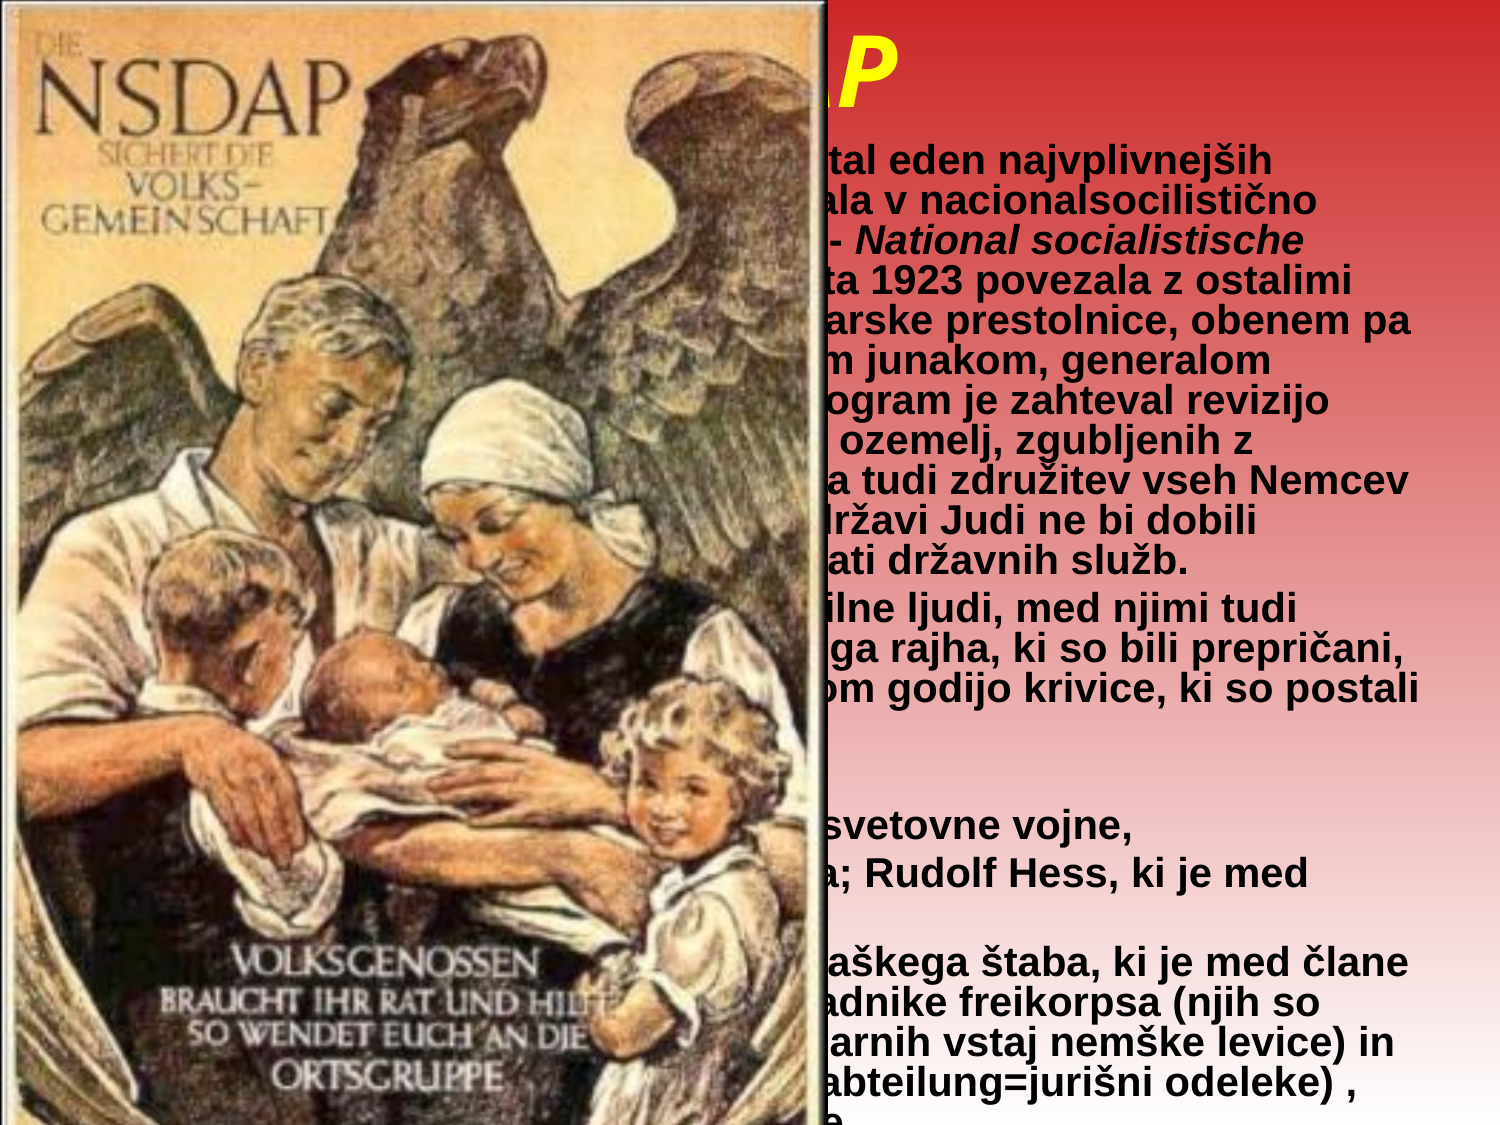

NSDAP
# Organizacija, v kateri je Hitler postal eden najvplivnejših članov, se je leta 1920 preimenovala v nacionalsocilistično nemško delavsko partijo (NSDAP - National socialistische Deutsche Arbeitpartie) in se do leta 1923 povezala z ostalimi štirimi domoljubnimi zvezami bavarske prestolnice, obenem pa je imela stike z razočaranim vojnim junakom, generalom Erichom Ludendorffom. Njihov program je zahteval revizijo versajskega sporazuma in vrnitev ozemelj, zgubljenih z mirovnim sporazumom obenem pa tudi združitev vseh Nemcev v eni sami državi. V novi nemški državi Judi ne bi dobili državljanstva in ne bi smeli zasedati državnih služb.
 V Münchnu je Hitler spoznal številne ljudi, med njimi tudi poznejše prijatelje in tvorce Tretjega rajha, ki so bili prepričani, da se Nemčiji in njenim državljanom godijo krivice, ki so postali temeljni ljudje njegove politike:
Hermann Göring, slavni pilot iz I. svetovne vojne,
Alfred Rosenberg, ideolog gibanja; Rudolf Hess, ki je med vojno služil v Hitlerjevem polku,
Ernst Röhm iz münchenskega vojaškega štaba, ki je med člane privabljal nekdanje vojake in pripadnike freikorpsa (njih so uporabljali za zatiranje revolucionarnih vstaj nemške levice) in s tem postavil temelje SA ( Sturmabteilung=jurišni odeleke) , nacistične polvojaške organizacije